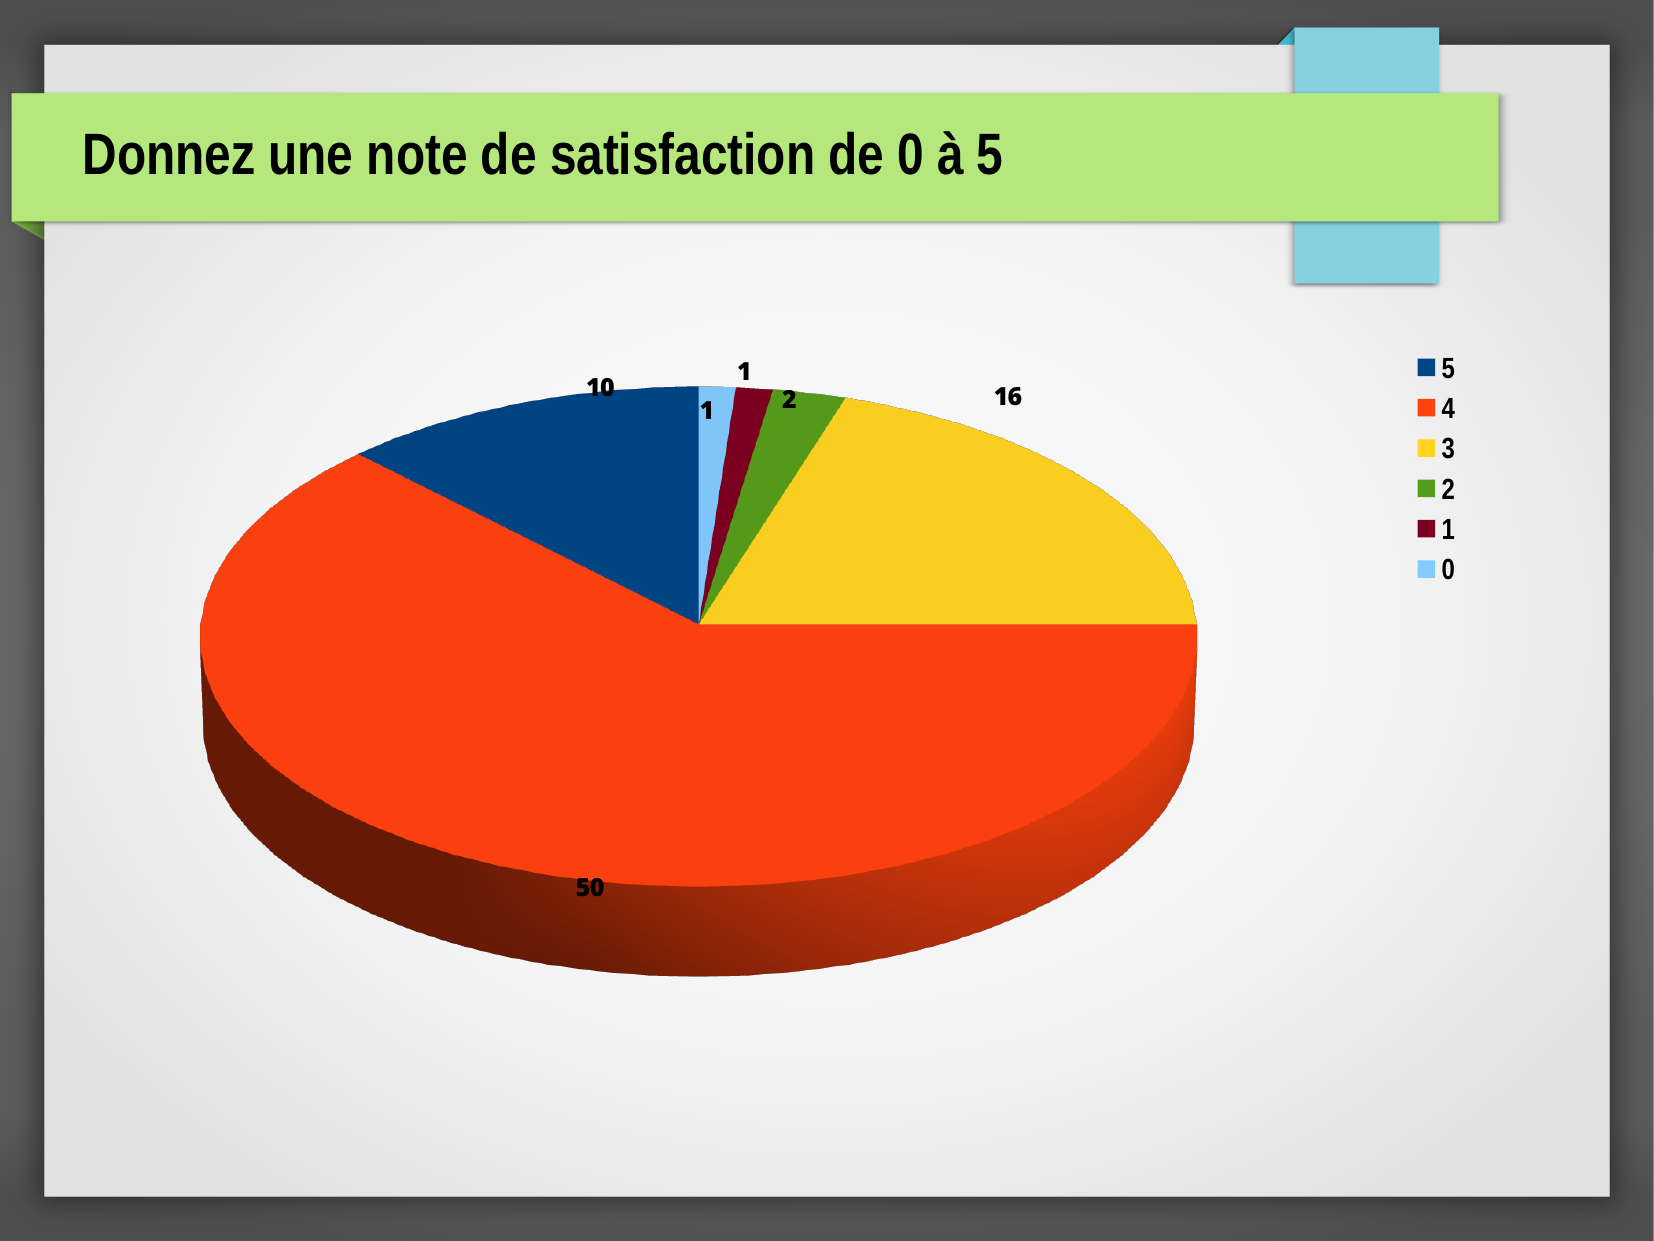

# Donnez une note de satisfaction de 0 à 5
[unsupported chart]